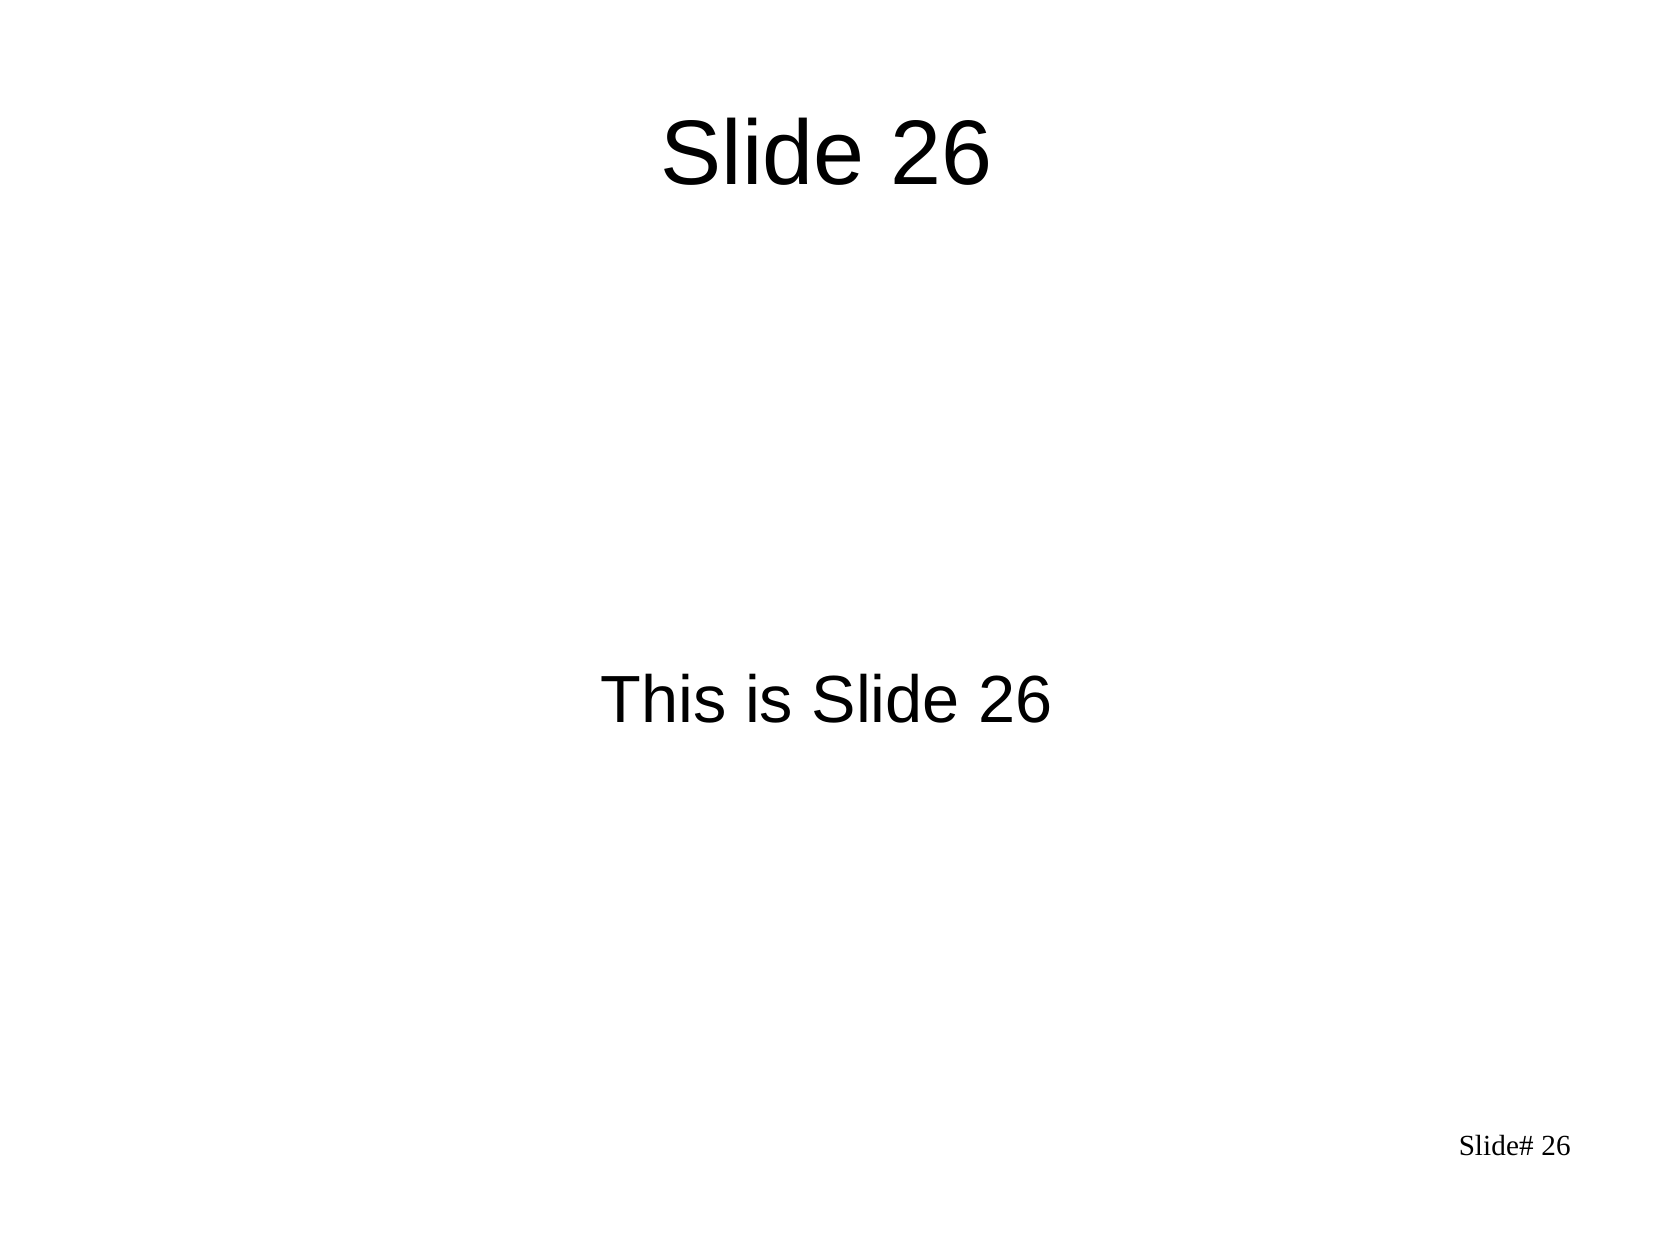

# Slide 26
This is Slide 26
26